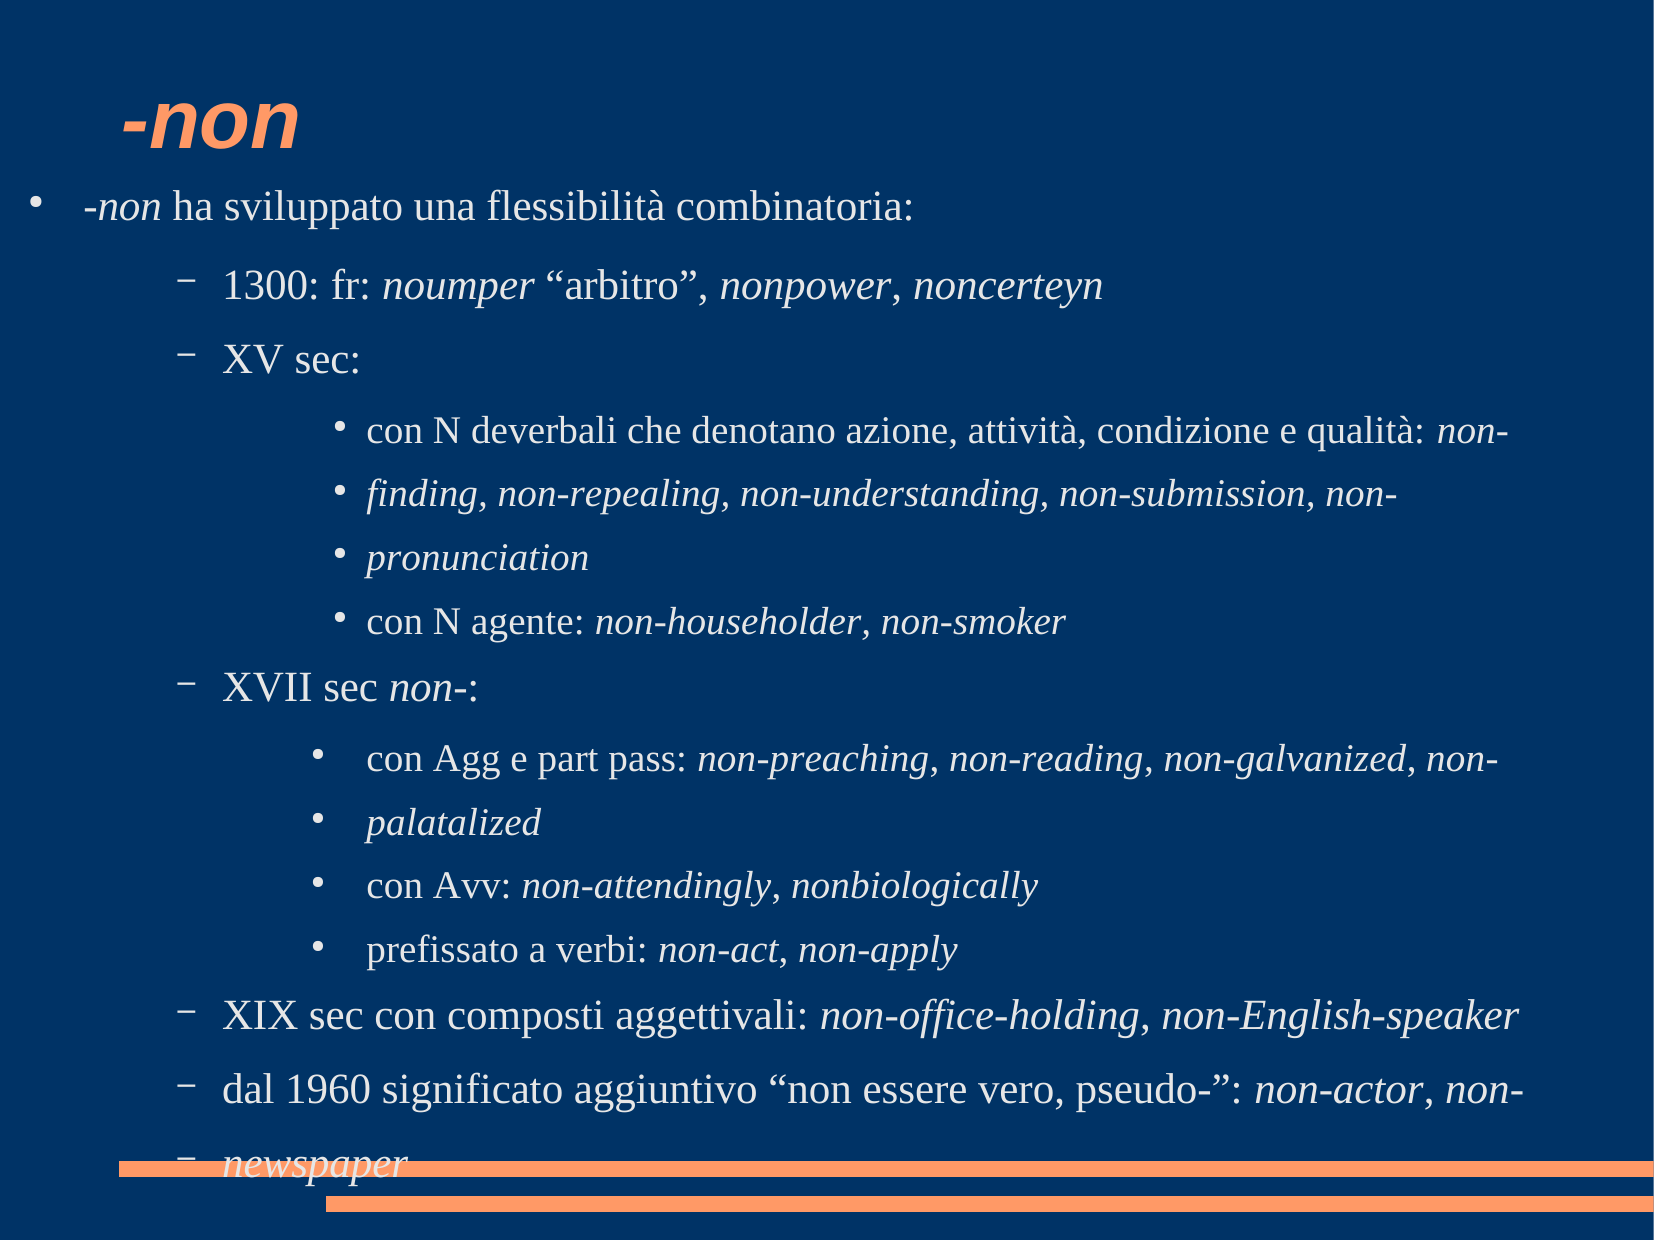

# -non
-non ha sviluppato una flessibilità combinatoria:
1300: fr: noumper “arbitro”, nonpower, noncerteyn
XV sec:
con N deverbali che denotano azione, attività, condizione e qualità: non-
finding, non-repealing, non-understanding, non-submission, non-
pronunciation
con N agente: non-householder, non-smoker
XVII sec non-:
con Agg e part pass: non-preaching, non-reading, non-galvanized, non-
palatalized
con Avv: non-attendingly, nonbiologically
prefissato a verbi: non-act, non-apply
XIX sec con composti aggettivali: non-office-holding, non-English-speaker
dal 1960 significato aggiuntivo “non essere vero, pseudo-”: non-actor, non-
newspaper